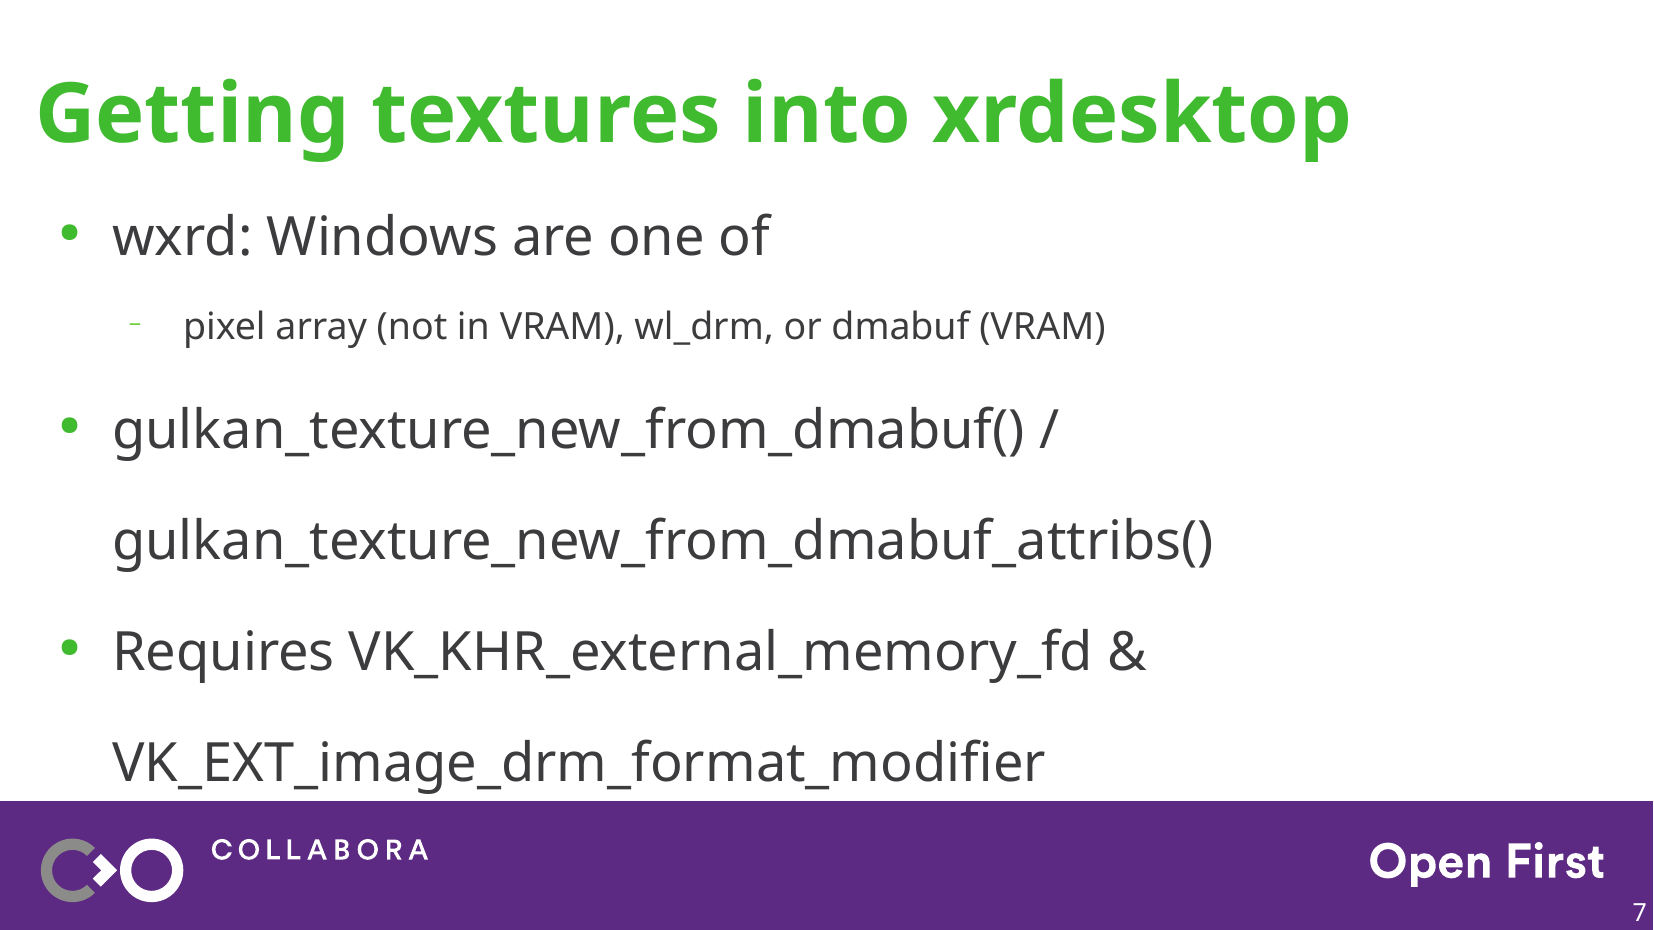

# Getting textures into xrdesktop
wxrd: Windows are one of
pixel array (not in VRAM), wl_drm, or dmabuf (VRAM)
gulkan_texture_new_from_dmabuf() / gulkan_texture_new_from_dmabuf_attribs()
Requires VK_KHR_external_memory_fd & VK_EXT_image_drm_format_modifier